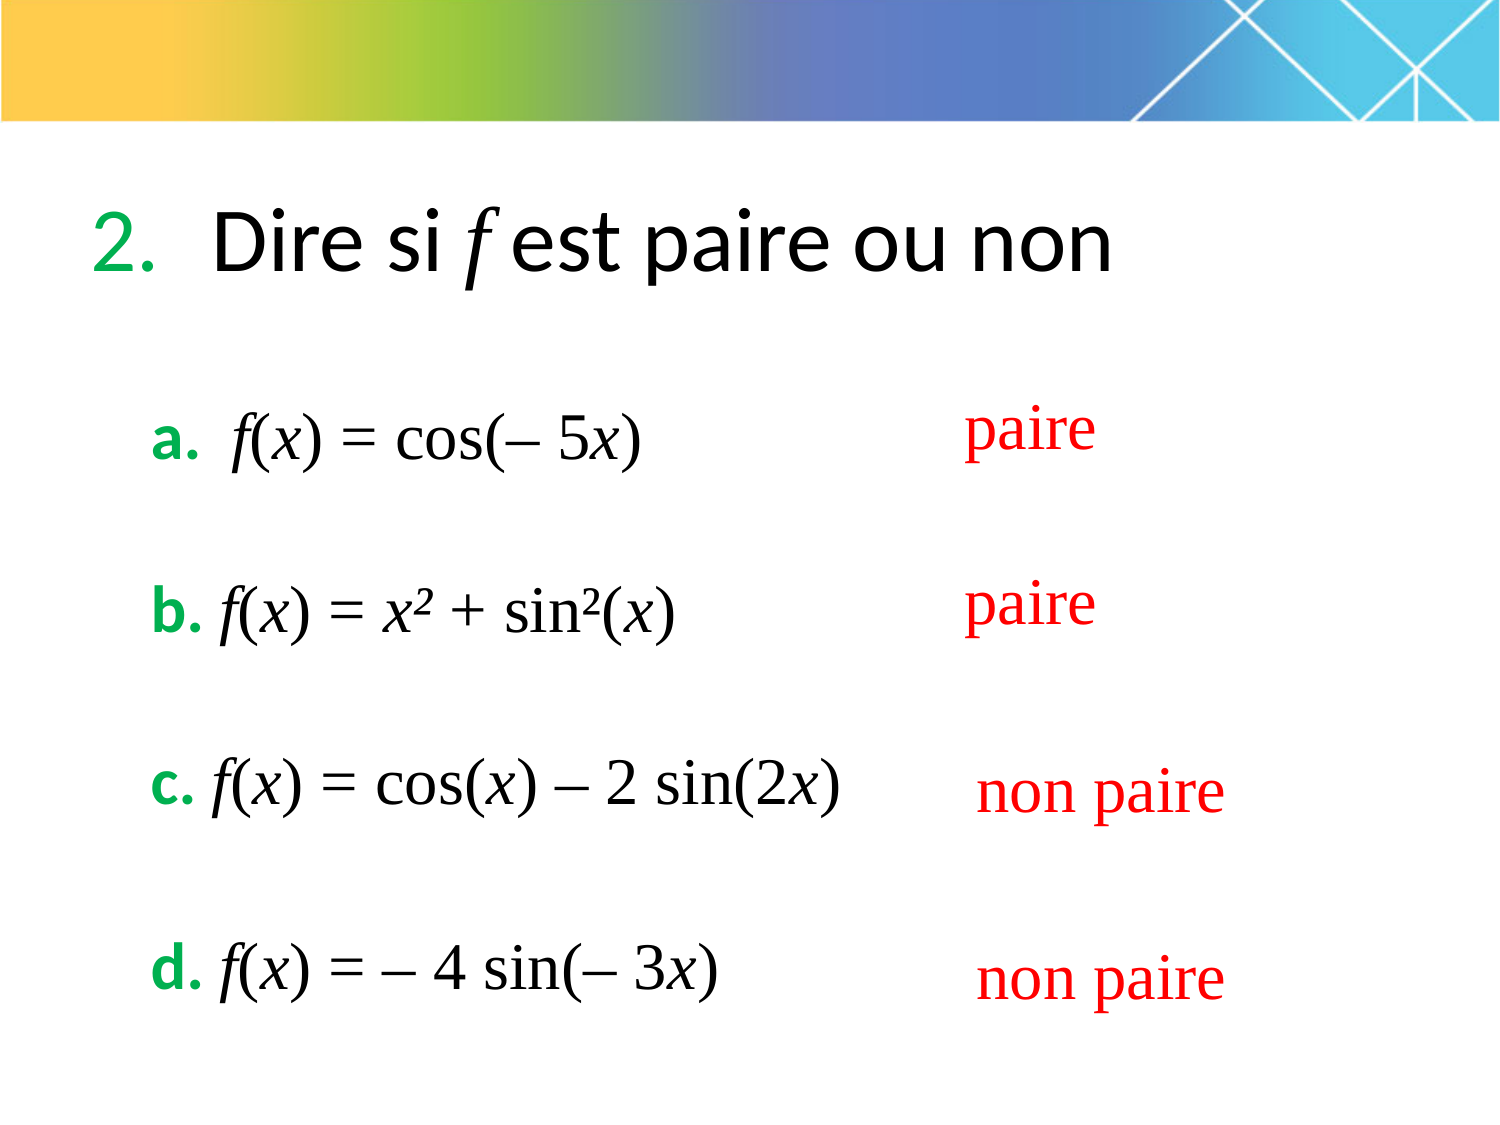

# Dire si f est paire ou non
paire
a. f(x) = cos(– 5x)
b. f(x) = x² + sin²(x)
c. f(x) = cos(x) – 2 sin(2x)
d. f(x) = – 4 sin(– 3x)
paire
non paire
non paire